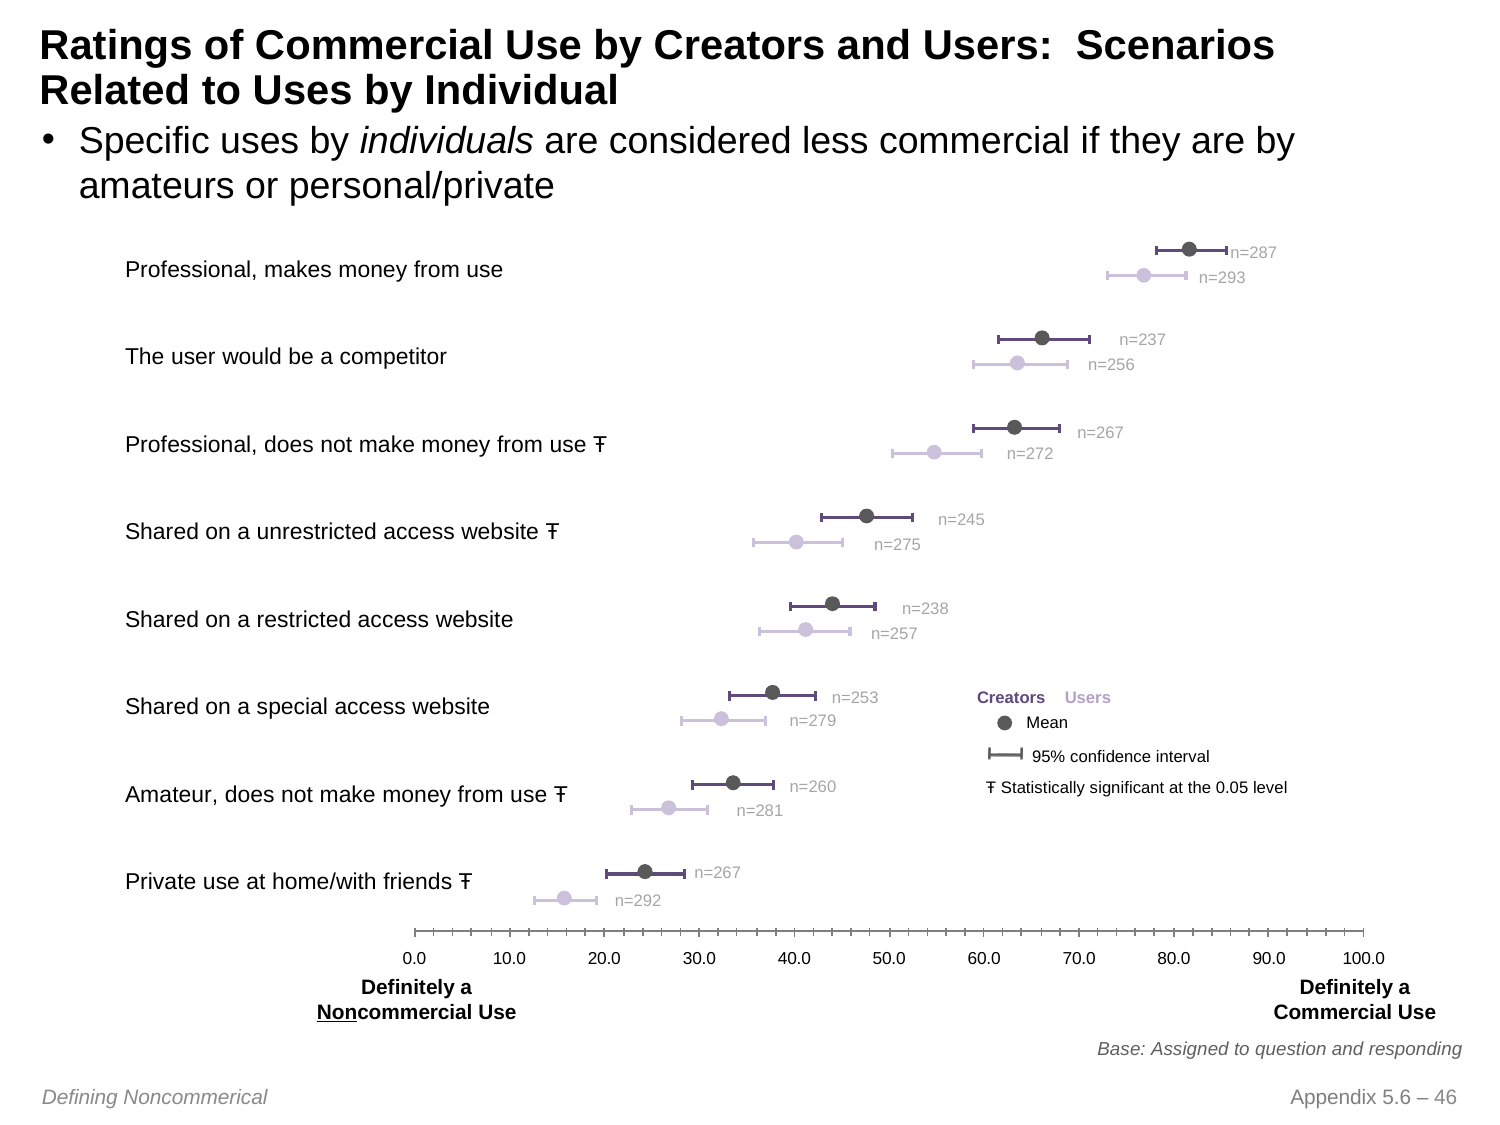

Ratings of Commercial Use by Creators and Users: Scenarios Related to Uses by Individual
Specific uses by individuals are considered less commercial if they are by amateurs or personal/private
n=287
| Professional, makes money from use |
| --- |
| The user would be a competitor |
| Professional, does not make money from use Ŧ |
| Shared on a unrestricted access website Ŧ |
| Shared on a restricted access website |
| Shared on a special access website |
| Amateur, does not make money from use Ŧ |
| Private use at home/with friends Ŧ |
n=293
n=237
n=256
n=267
n=272
n=245
n=275
n=238
n=257
n=253
Creators Users
Mean
95% confidence interval
n=279
n=260
Ŧ Statistically significant at the 0.05 level
n=281
n=267
n=292
Definitely a Noncommercial Use
Definitely a Commercial Use
Base: Assigned to question and responding
Defining Noncommerical
Appendix 5.6 –